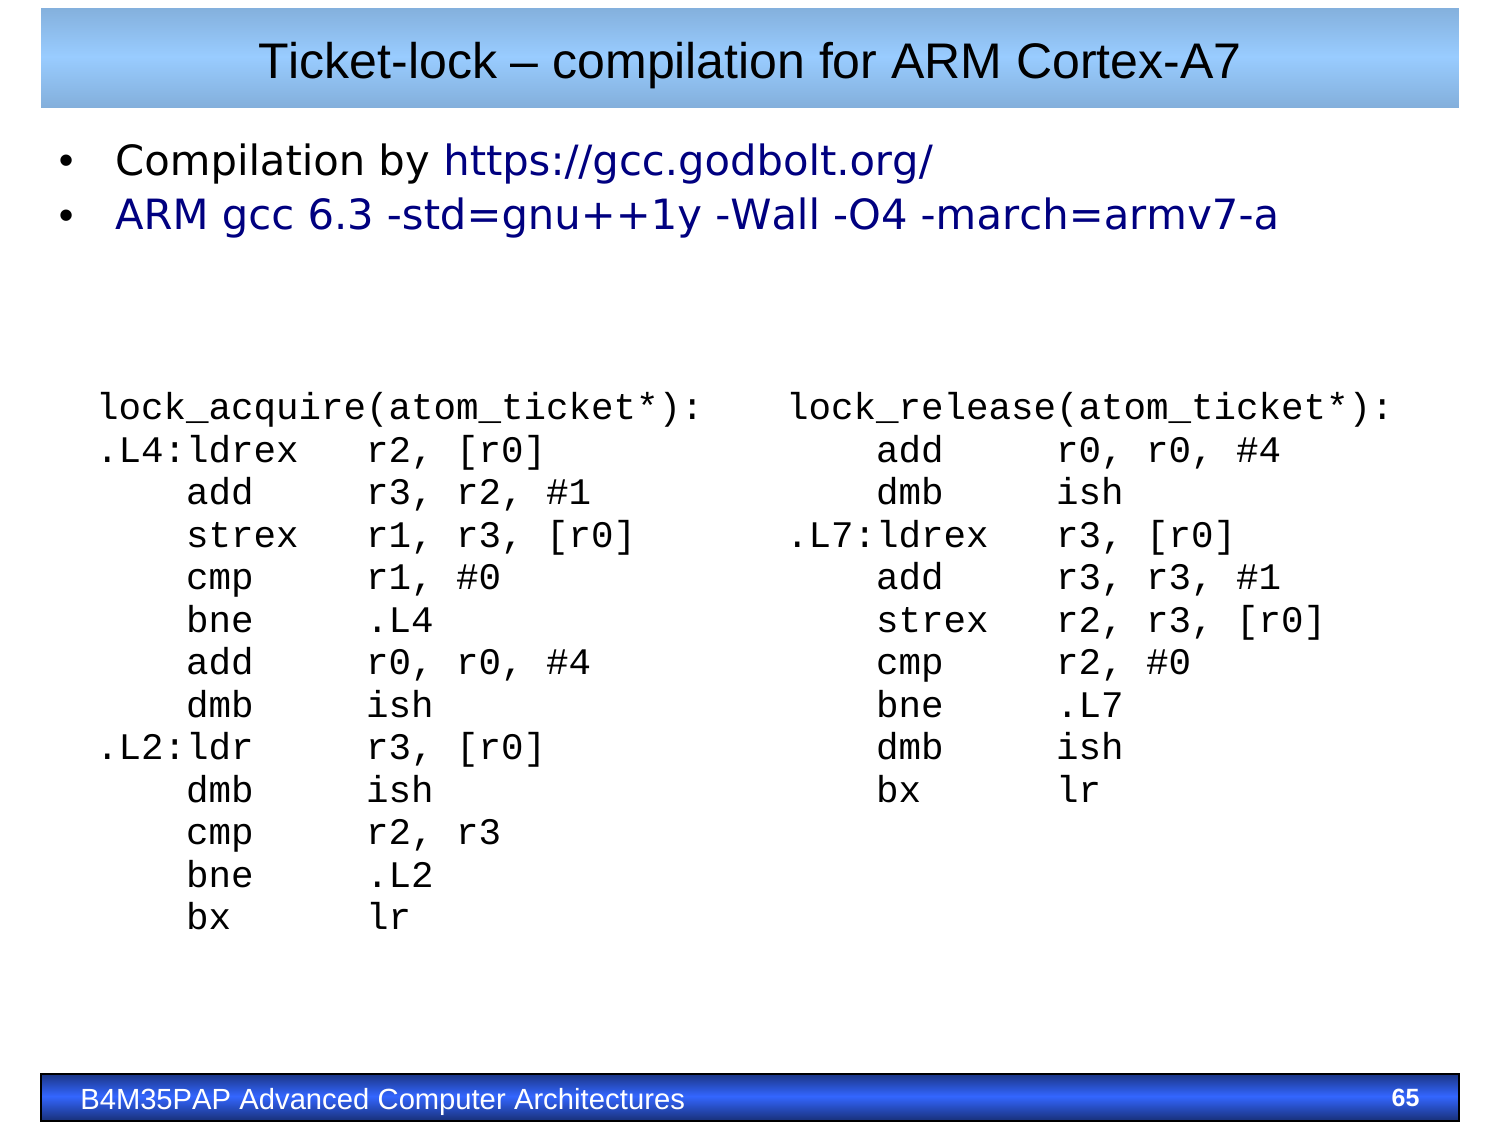

# Ticket-lock – compilation for ARM Cortex-A7
Compilation by https://gcc.godbolt.org/
ARM gcc 6.3 -std=gnu++1y -Wall -O4 -march=armv7-a
lock_acquire(atom_ticket*):
.L4:ldrex r2, [r0]
 add r3, r2, #1
 strex r1, r3, [r0]
 cmp r1, #0
 bne .L4
 add r0, r0, #4
 dmb ish
.L2:ldr r3, [r0]
 dmb ish
 cmp r2, r3
 bne .L2
 bx lr
lock_release(atom_ticket*):
 add r0, r0, #4
 dmb ish
.L7:ldrex r3, [r0]
 add r3, r3, #1
 strex r2, r3, [r0]
 cmp r2, #0
 bne .L7
 dmb ish
 bx lr